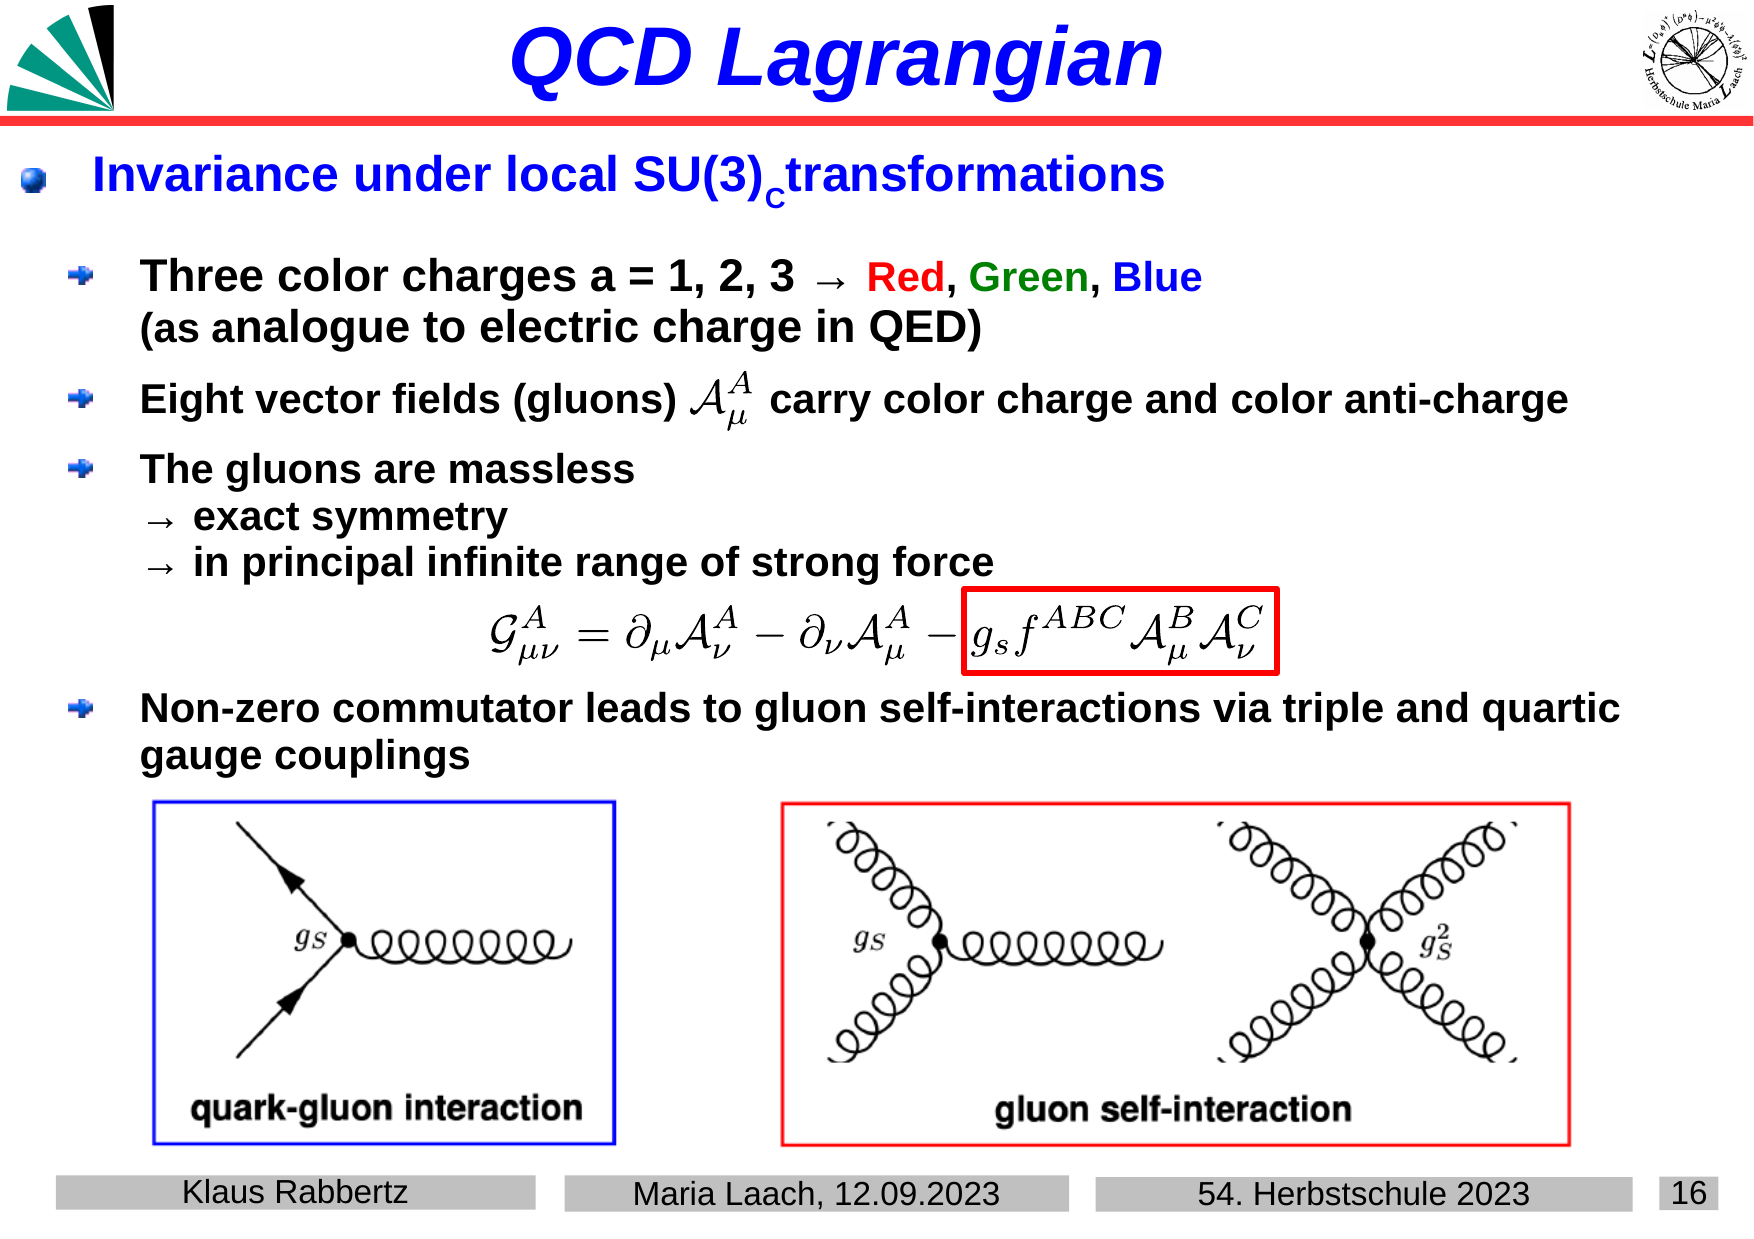

# QCD Lagrangian
Invariance under local SU(3)Ctransformations
Three color charges a = 1, 2, 3 → Red, Green, Blue (as analogue to electric charge in QED)
Eight vector fields (gluons) carry color charge and color anti-charge
The gluons are massless → exact symmetry → in principal infinite range of strong force
Non-zero commutator leads to gluon self-interactions via triple and quartic gauge couplings